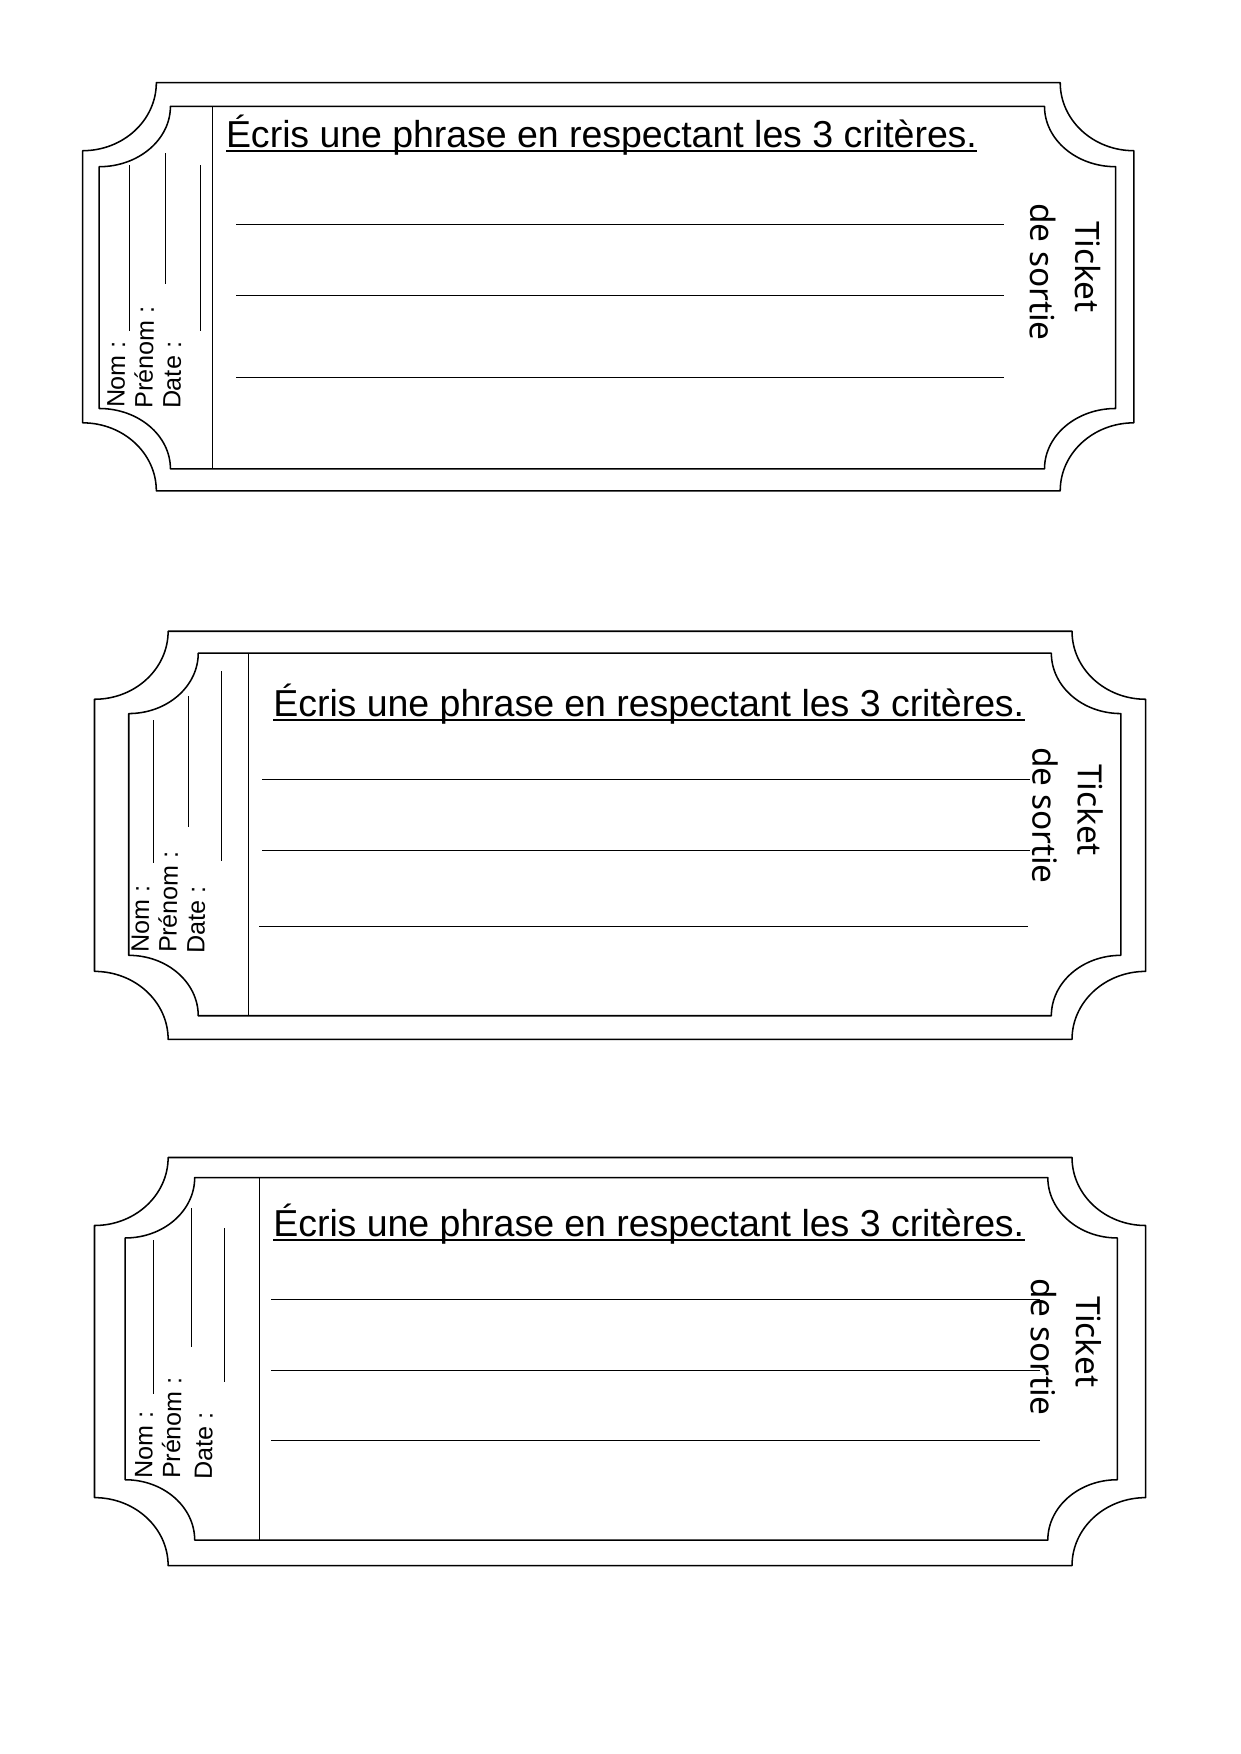

Écris une phrase en respectant les 3 critères.
Nom :
Prénom :
Date :
 Ticket
de sortie
Écris une phrase en respectant les 3 critères.
Nom :
Prénom :
Date :
 Ticket
de sortie
Écris une phrase en respectant les 3 critères.
Nom :
Prénom :
Date :
 Ticket
de sortie